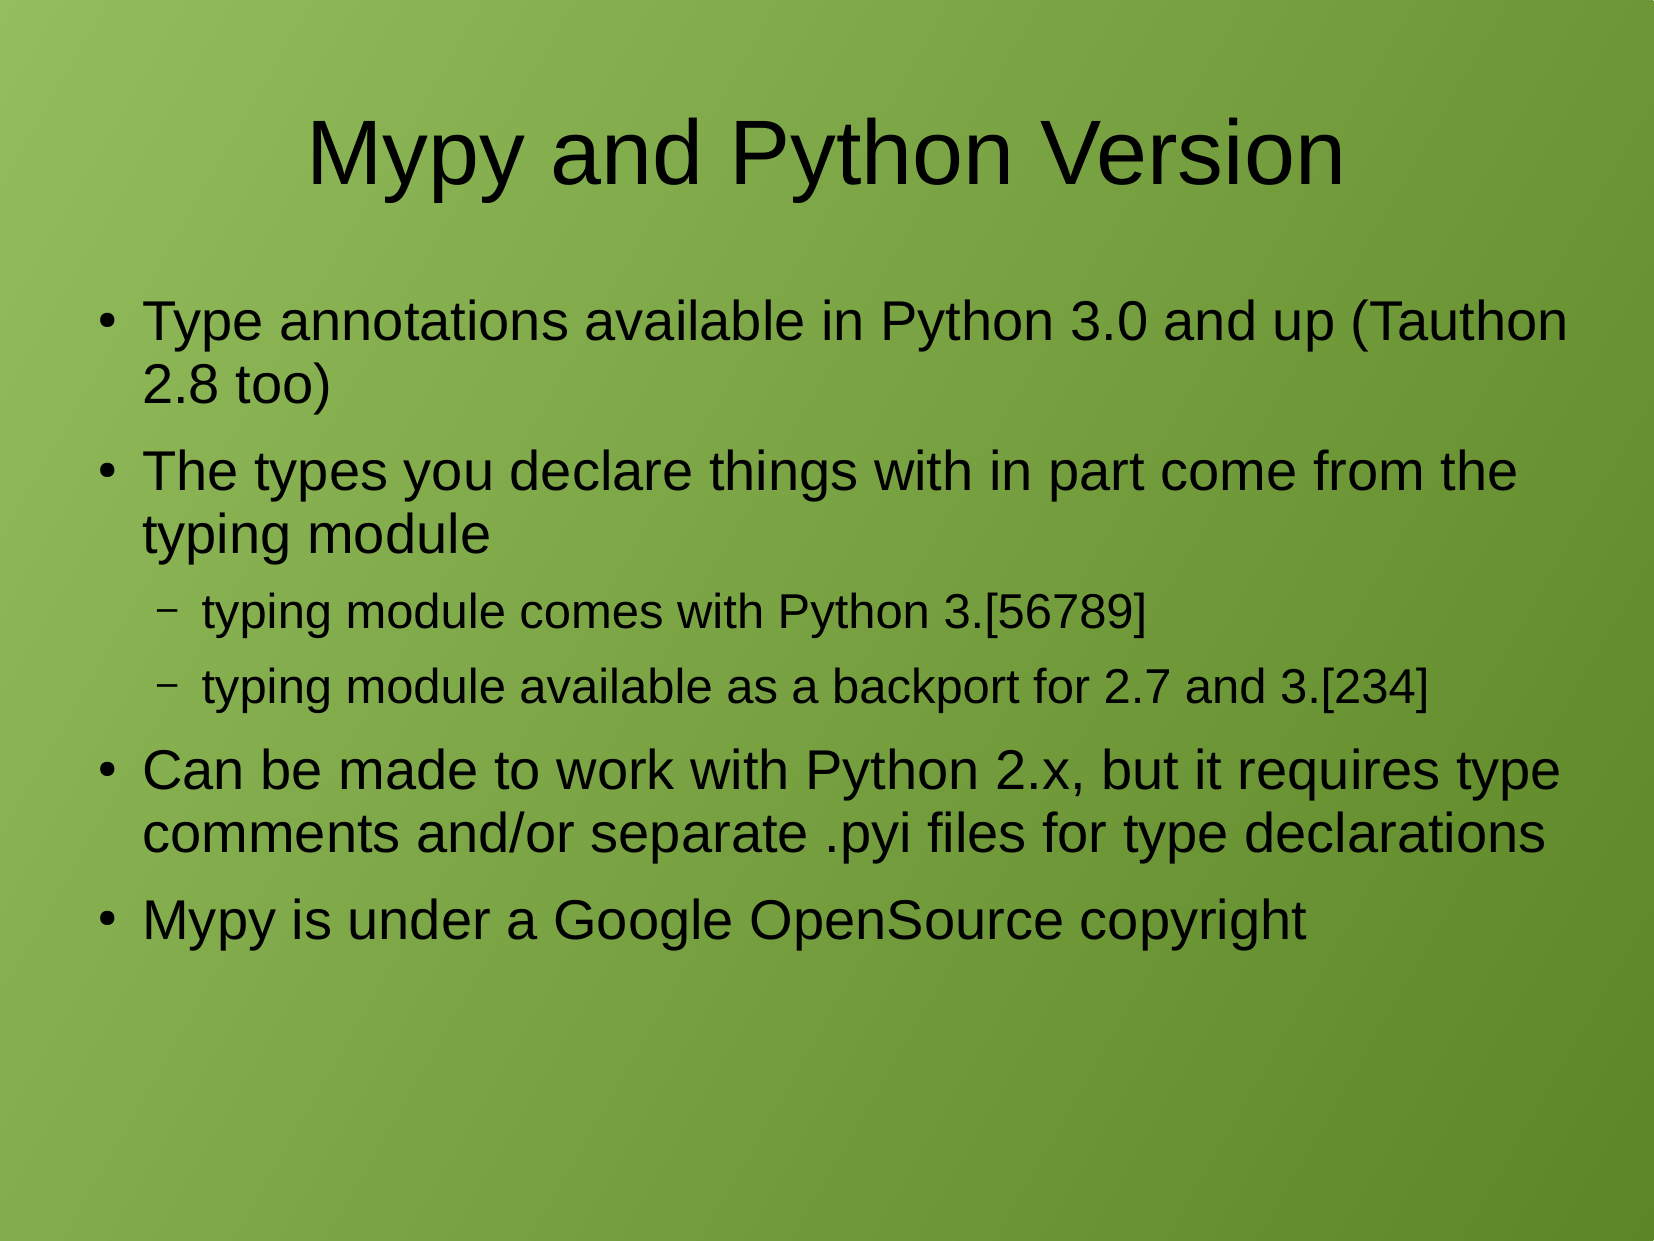

# Mypy and Python Version
Type annotations available in Python 3.0 and up (Tauthon 2.8 too)
The types you declare things with in part come from the typing module
typing module comes with Python 3.[56789]
typing module available as a backport for 2.7 and 3.[234]
Can be made to work with Python 2.x, but it requires type comments and/or separate .pyi files for type declarations
Mypy is under a Google OpenSource copyright